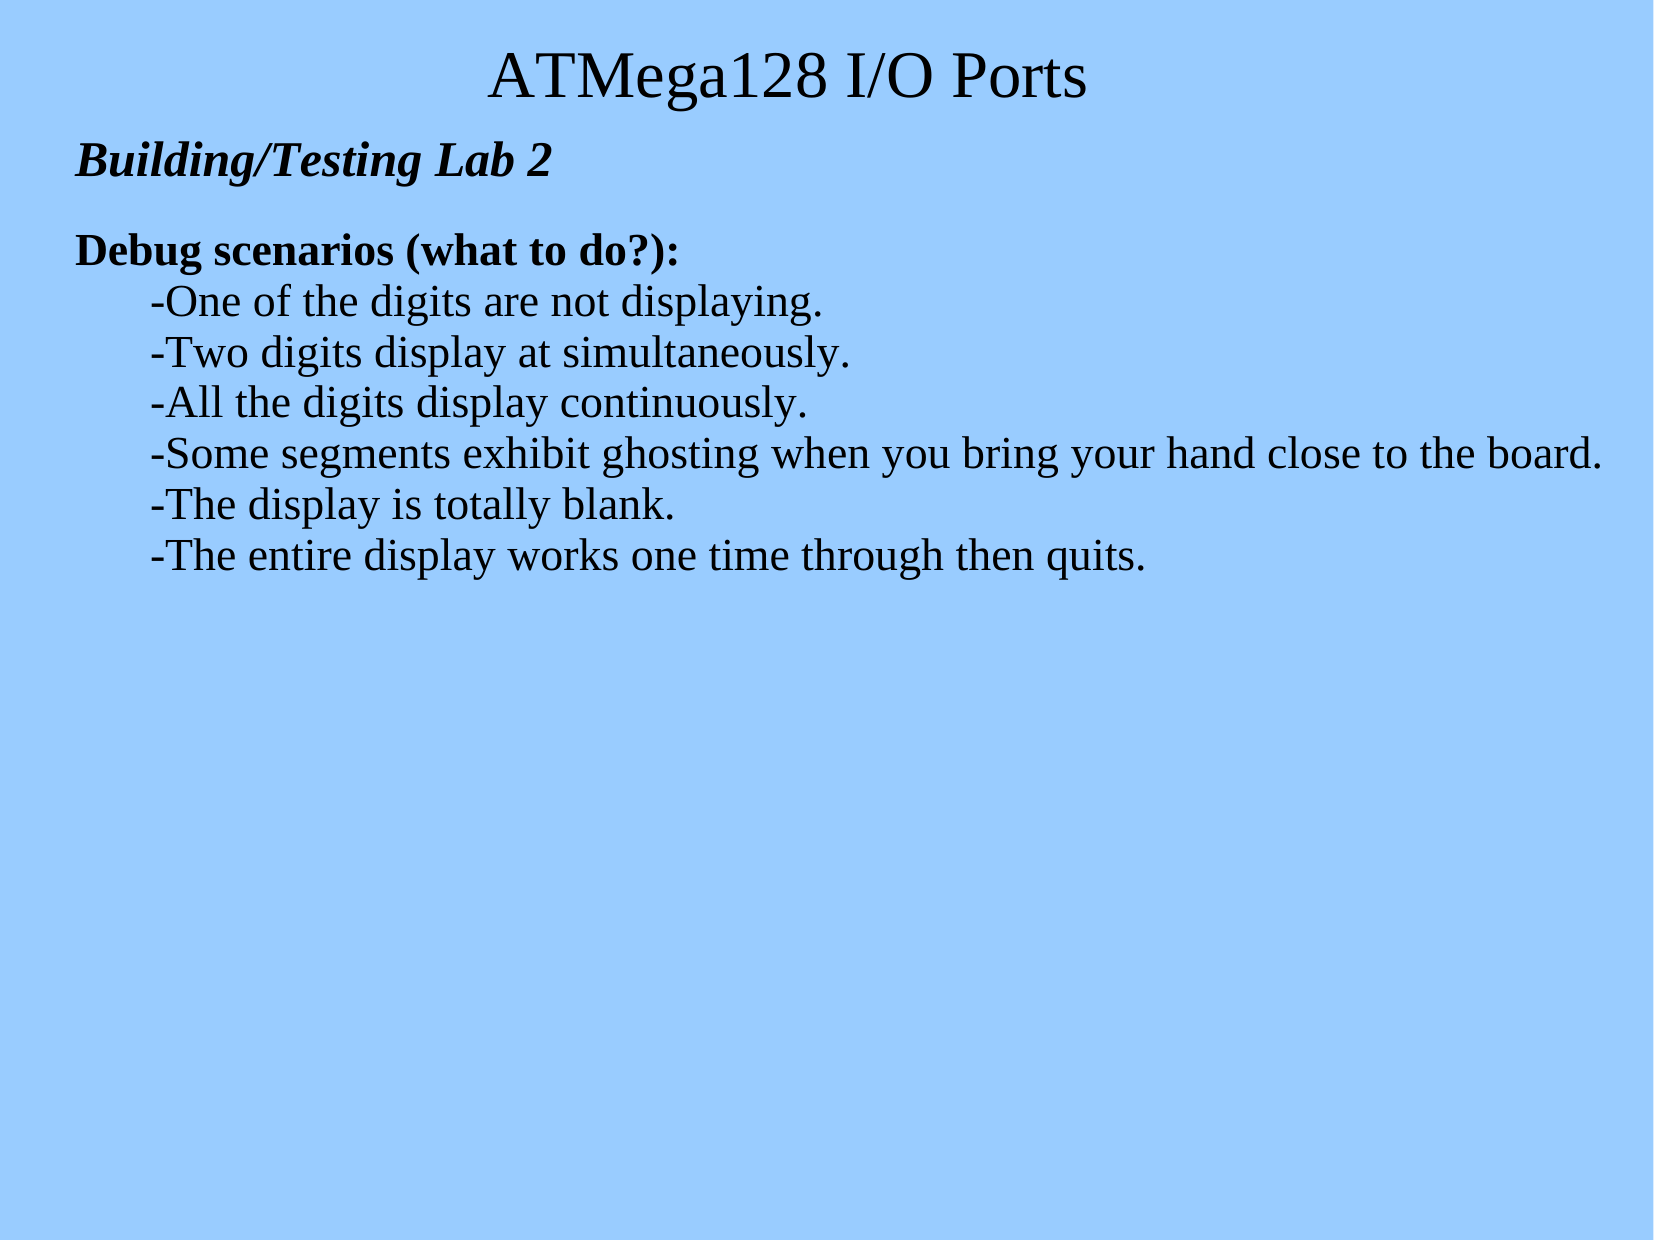

ATMega128 I/O Ports
Building/Testing Lab 2
Debug scenarios (what to do?):
	-One of the digits are not displaying.
	-Two digits display at simultaneously.
	-All the digits display continuously.
	-Some segments exhibit ghosting when you bring your hand close to the board.
	-The display is totally blank.
	-The entire display works one time through then quits.